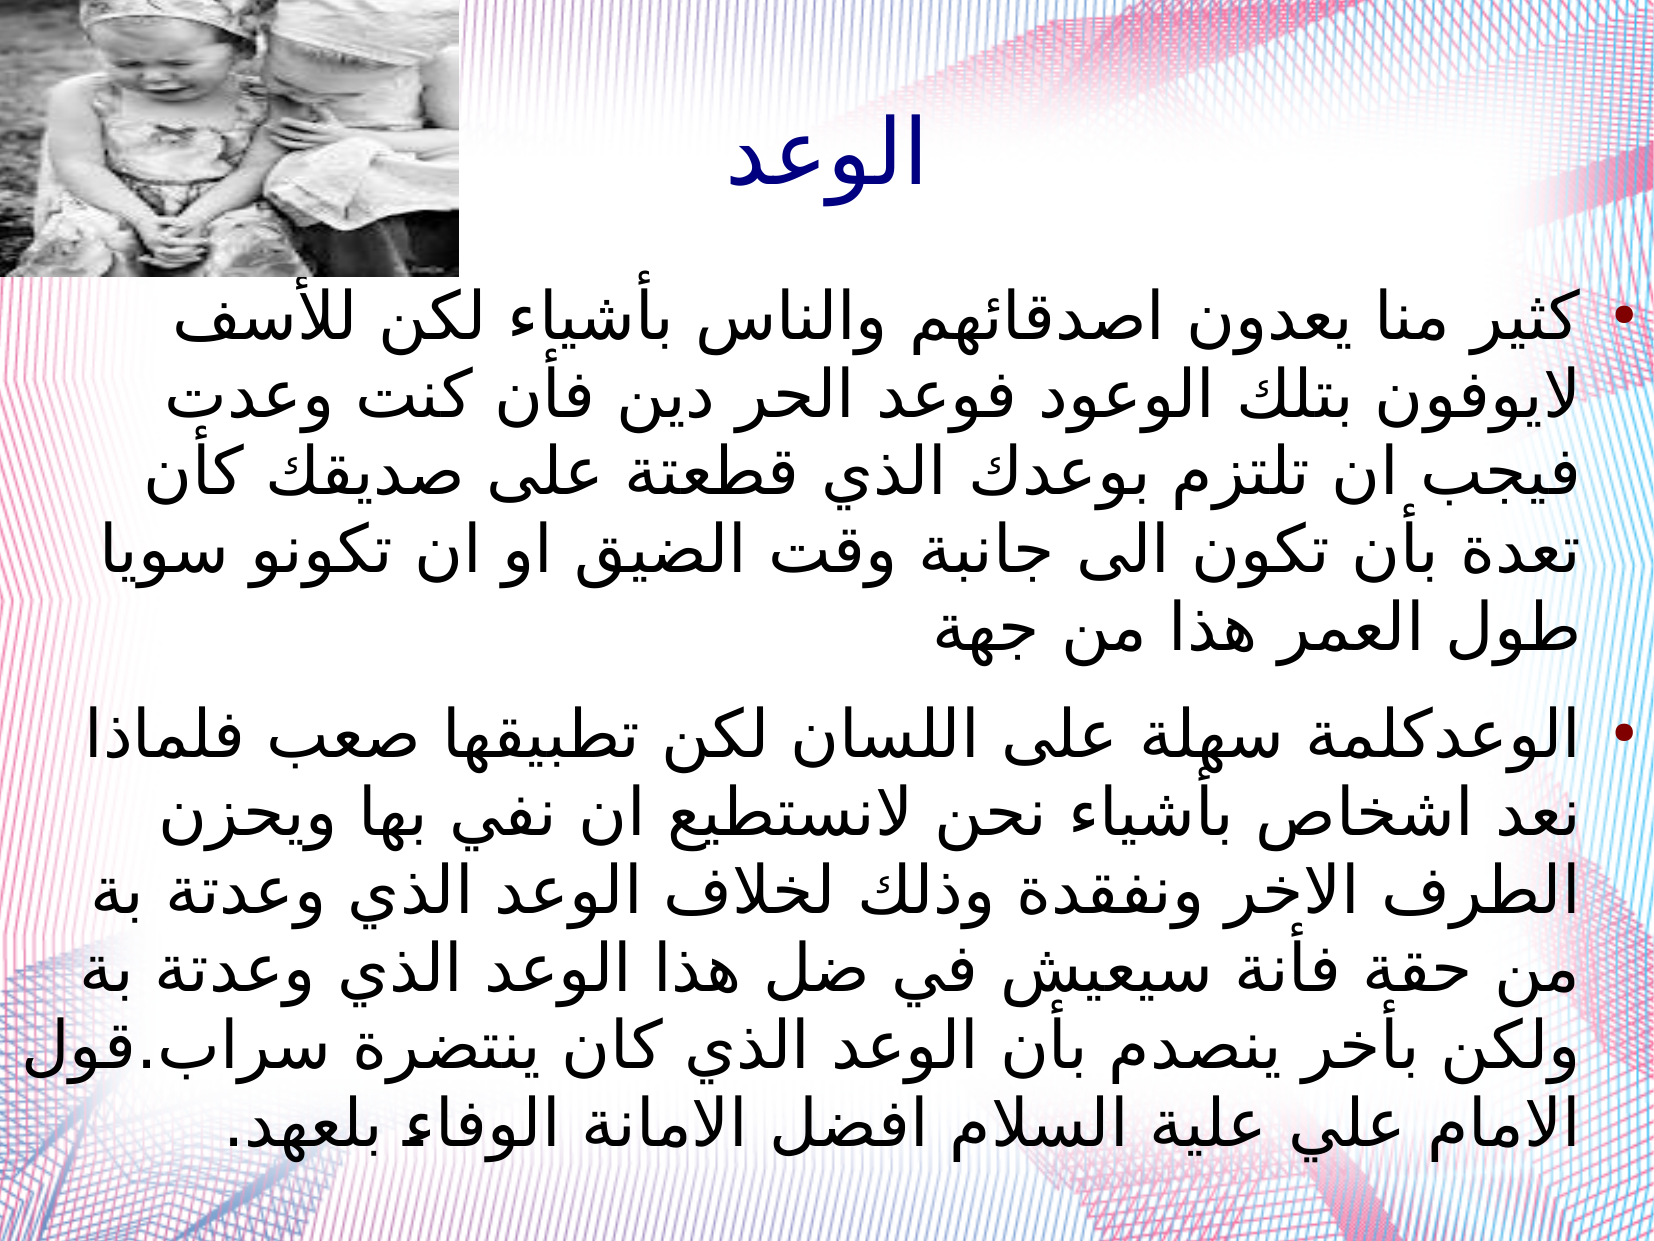

# الوعد
كثير منا يعدون اصدقائهم والناس بأشياء لكن للأسف لايوفون بتلك الوعود فوعد الحر دين فأن كنت وعدت فيجب ان تلتزم بوعدك الذي قطعتة على صديقك كأن تعدة بأن تكون الى جانبة وقت الضيق او ان تكونو سويا طول العمر هذا من جهة
الوعدكلمة سهلة على اللسان لكن تطبيقها صعب فلماذا نعد اشخاص بأشياء نحن لانستطيع ان نفي بها ويحزن الطرف الاخر ونفقدة وذلك لخلاف الوعد الذي وعدتة بة من حقة فأنة سيعيش في ضل هذا الوعد الذي وعدتة بة ولكن بأخر ينصدم بأن الوعد الذي كان ينتضرة سراب.قول الامام علي علية السلام افضل الامانة الوفاء بلعهد.